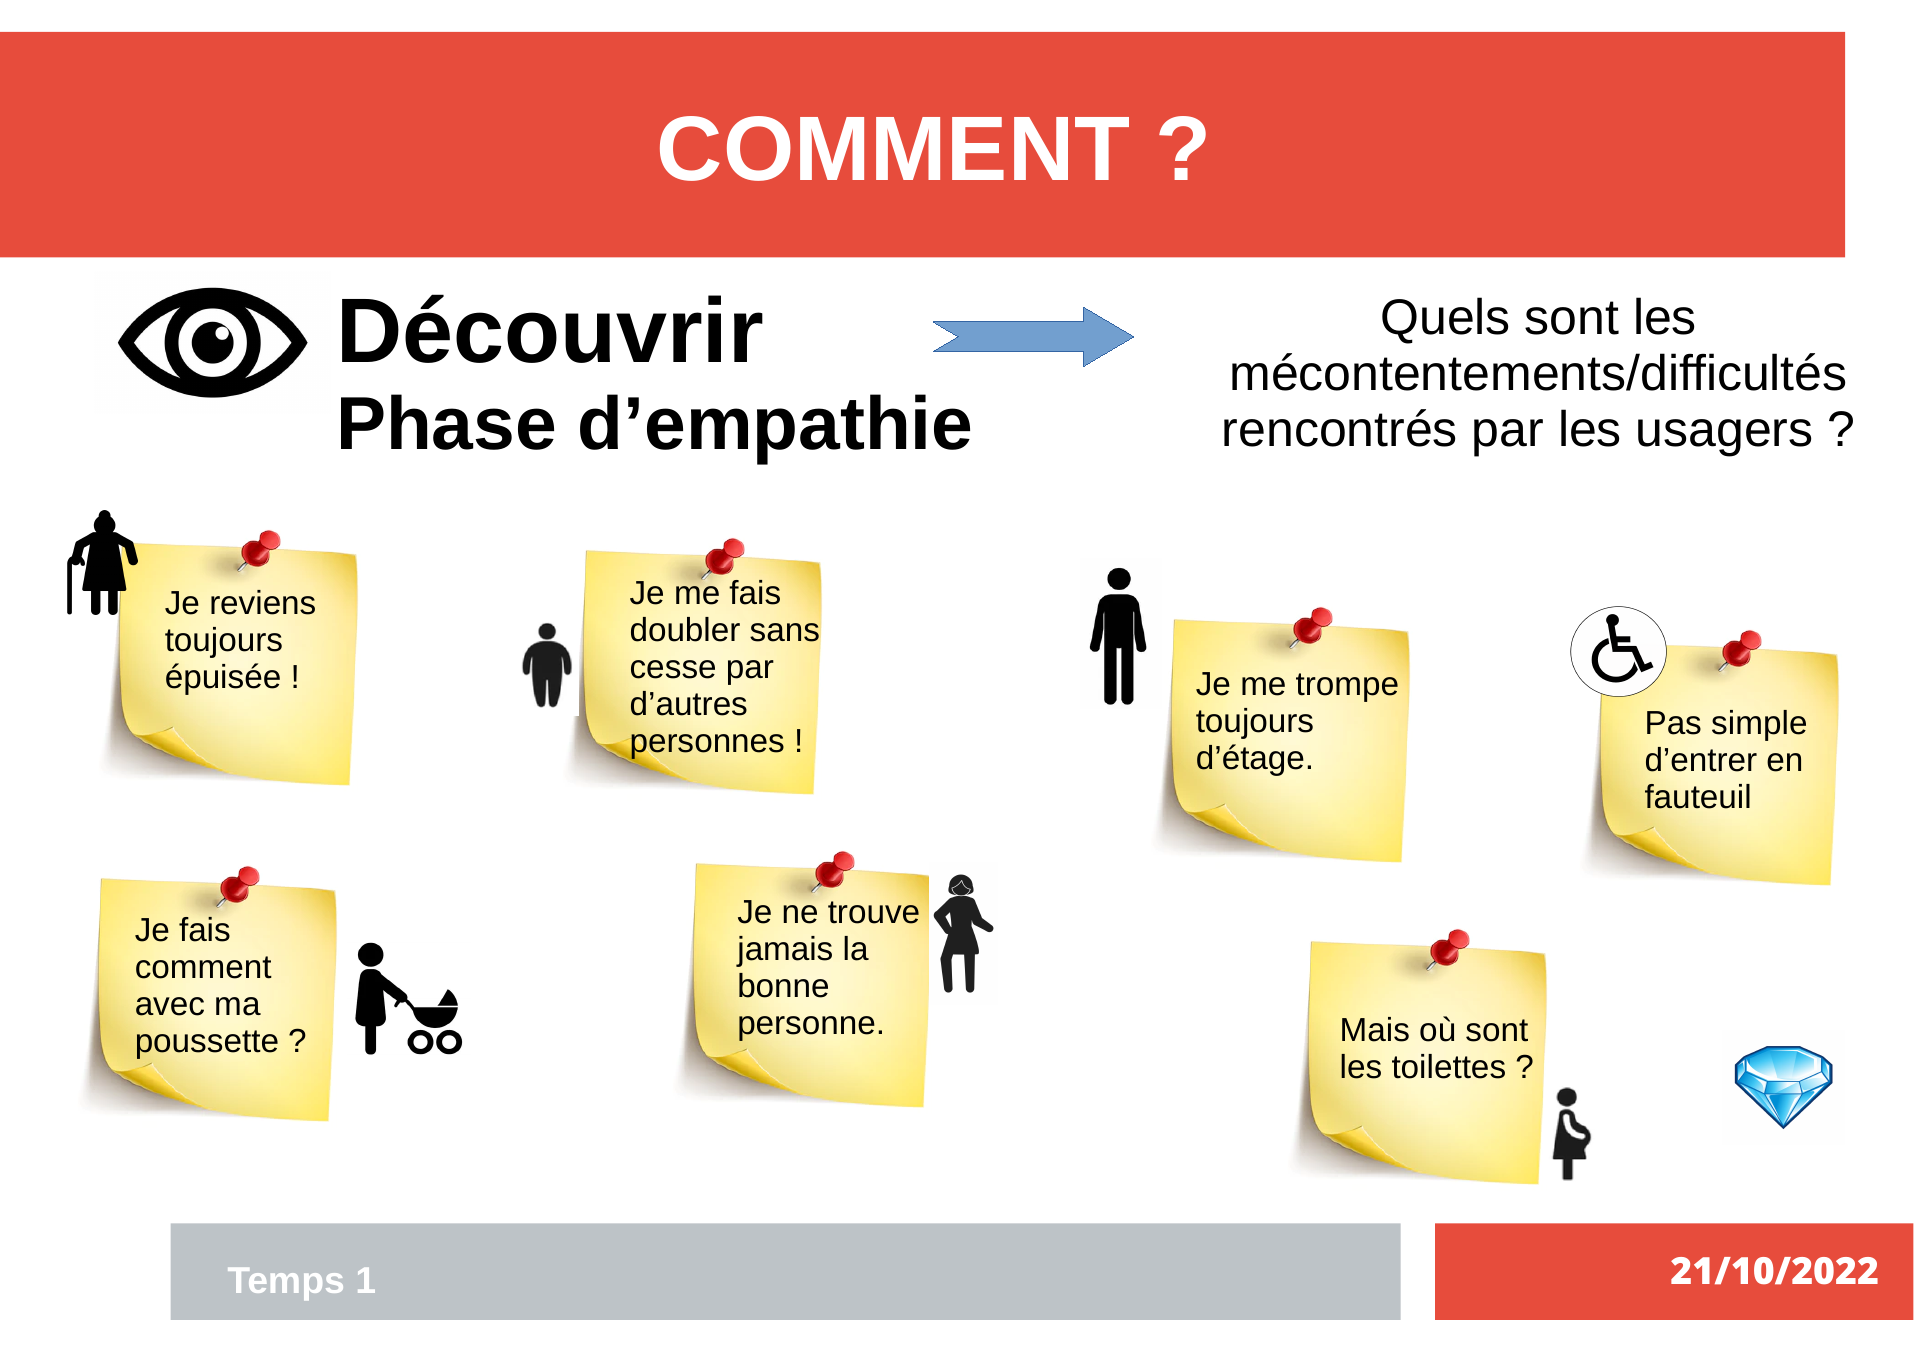

COMMENT ?
Découvrir
Phase d’empathie
Quels sont les mécontentements/difficultés rencontrés par les usagers ?
Je me fais doubler sans cesse par d’autres personnes !
Je reviens toujours épuisée !
Je me trompe toujours d’étage.
Pas simple
d’entrer en
fauteuil
Je ne trouve jamais la bonne personne.
Je fais comment avec ma poussette ?
Mais où sont les toilettes ?
21/10/2022
Temps 1